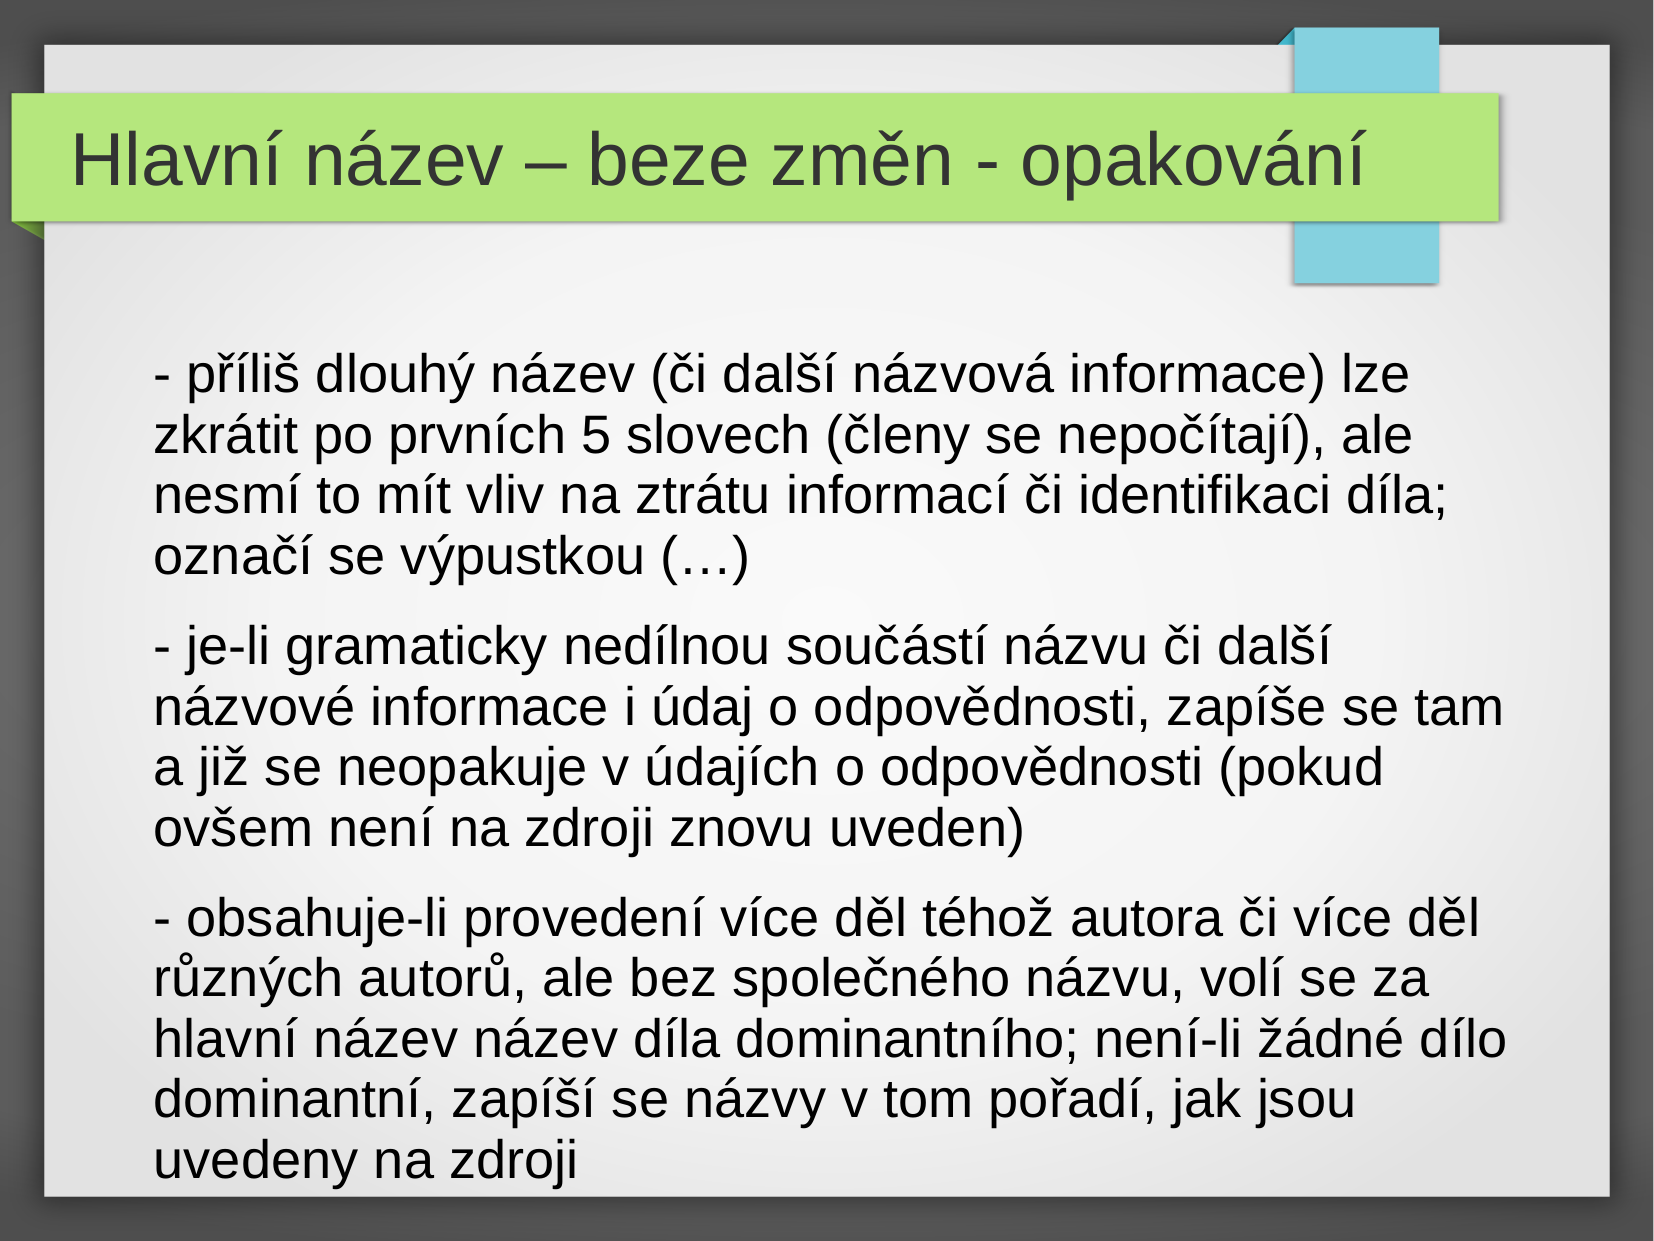

# Hlavní název – beze změn - opakování
- příliš dlouhý název (či další názvová informace) lze zkrátit po prvních 5 slovech (členy se nepočítají), ale nesmí to mít vliv na ztrátu informací či identifikaci díla; označí se výpustkou (…)
- je-li gramaticky nedílnou součástí názvu či další názvové informace i údaj o odpovědnosti, zapíše se tam a již se neopakuje v údajích o odpovědnosti (pokud ovšem není na zdroji znovu uveden)
- obsahuje-li provedení více děl téhož autora či více děl různých autorů, ale bez společného názvu, volí se za hlavní název název díla dominantního; není-li žádné dílo dominantní, zapíší se názvy v tom pořadí, jak jsou uvedeny na zdroji